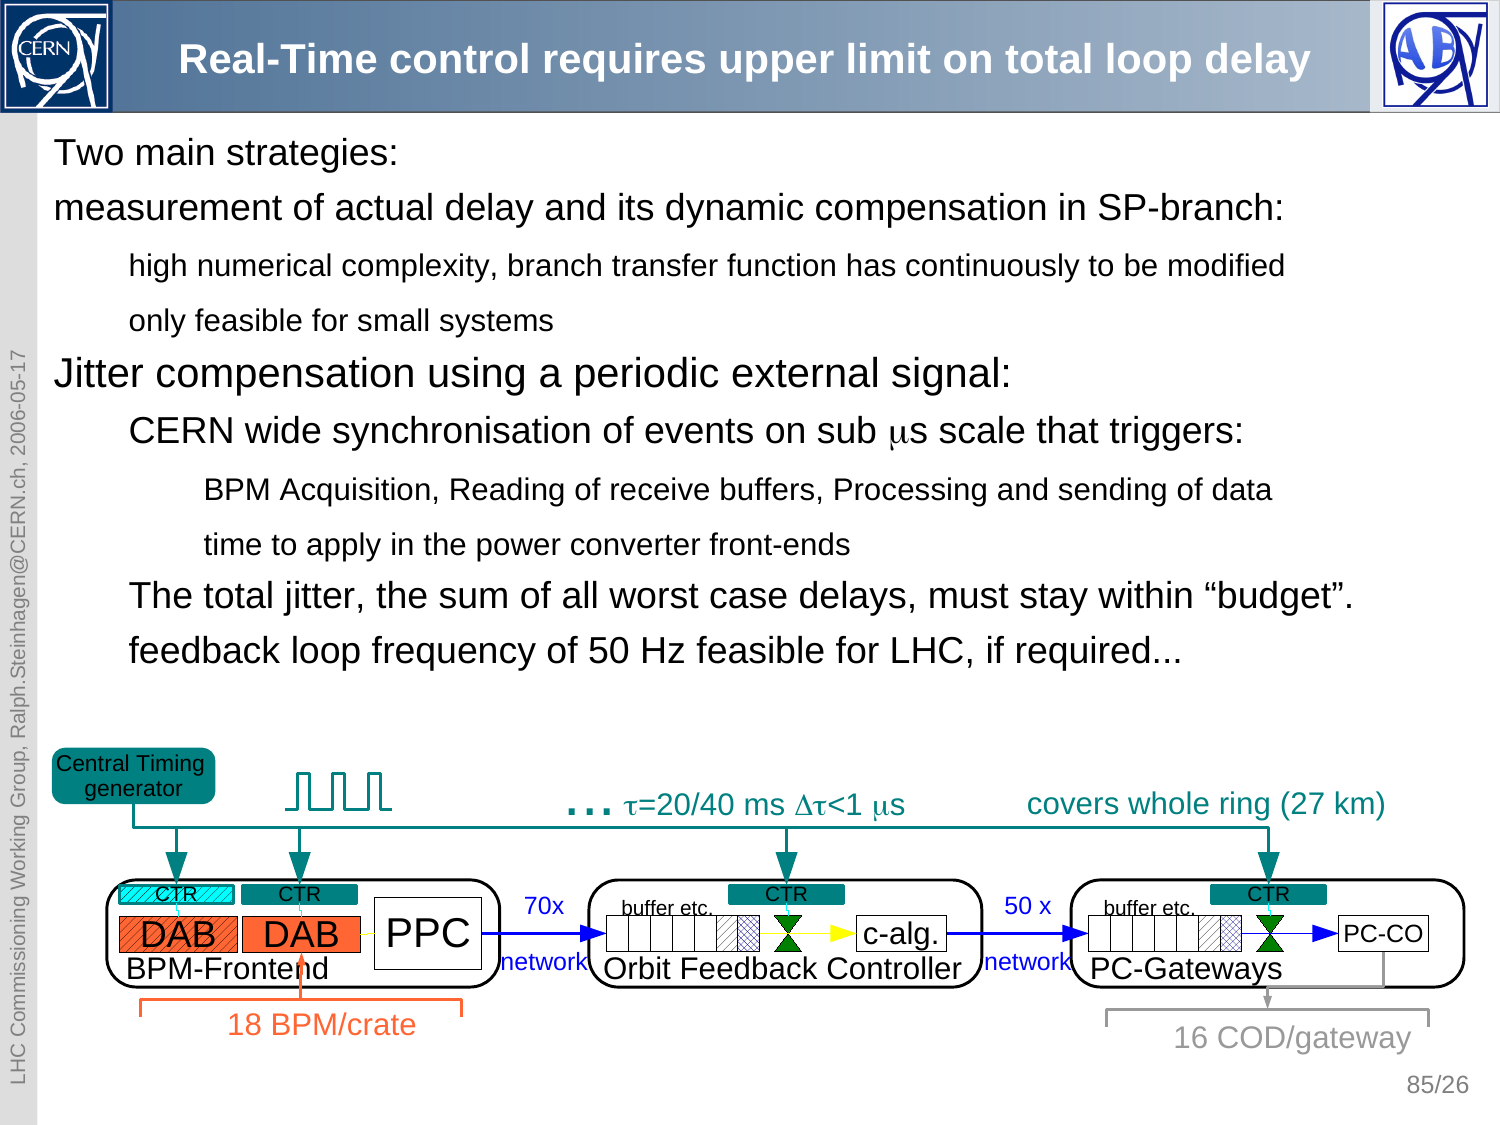

# Real-Time control requires upper limit on total loop delay
Two main strategies:
measurement of actual delay and its dynamic compensation in SP-branch:
high numerical complexity, branch transfer function has continuously to be modified
only feasible for small systems
Jitter compensation using a periodic external signal:
CERN wide synchronisation of events on sub ms scale that triggers:
BPM Acquisition, Reading of receive buffers, Processing and sending of data
time to apply in the power converter front-ends
The total jitter, the sum of all worst case delays, must stay within “budget”.
feedback loop frequency of 50 Hz feasible for LHC, if required...
Central Timing
generator
... t=20/40 ms Dt<1 ms
covers whole ring (27 km)
 BPM-Frontend
 PC-Gateways
Orbit Feedback Controller
CTR
CTR
CTR
CTR
buffer etc.
buffer etc.
PPC
c-alg.
PC-CO
DAB
DAB
18 BPM/crate
16 COD/gateway